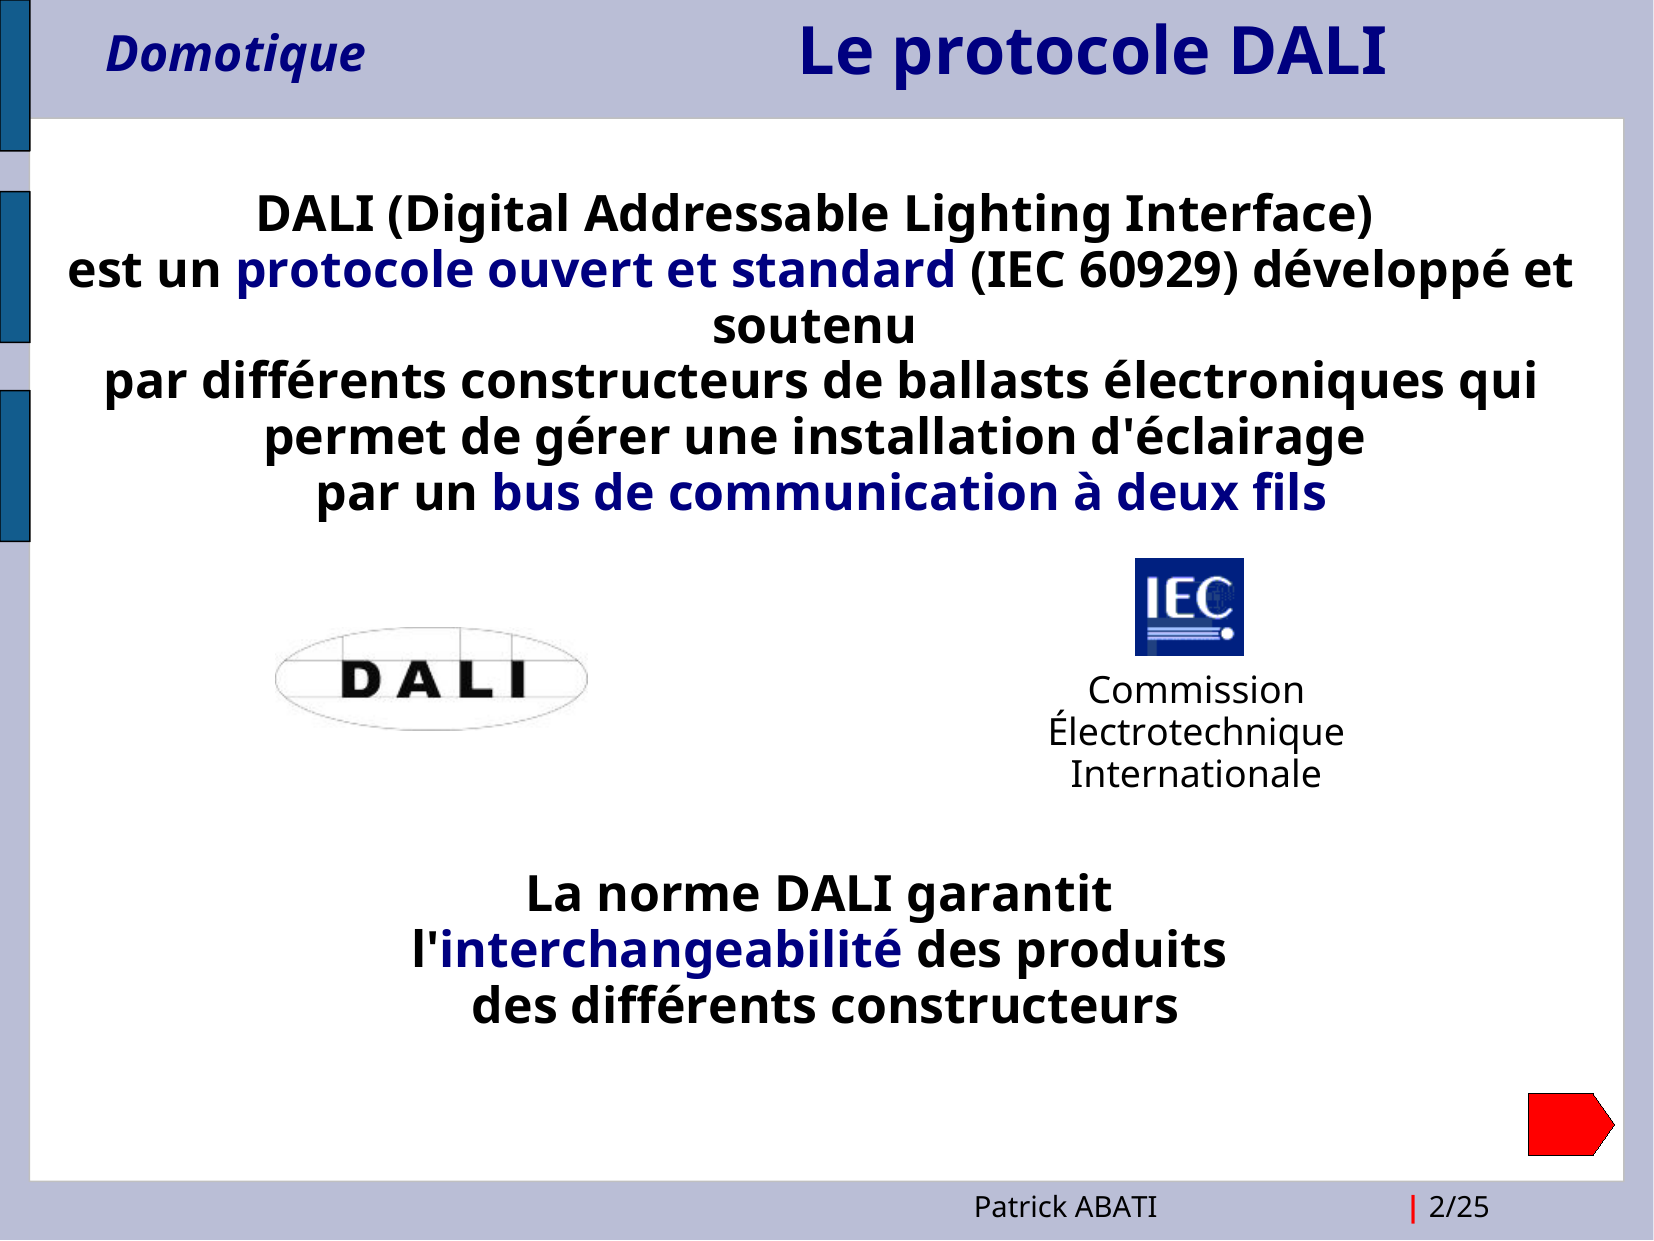

DALI (Digital Addressable Lighting Interface)
est un protocole ouvert et standard (IEC 60929) développé et soutenu
par différents constructeurs de ballasts électroniques qui permet de gérer une installation d'éclairage
par un bus de communication à deux fils
Commission Électrotechnique Internationale
La norme DALI garantit
l'interchangeabilité des produits
des différents constructeurs